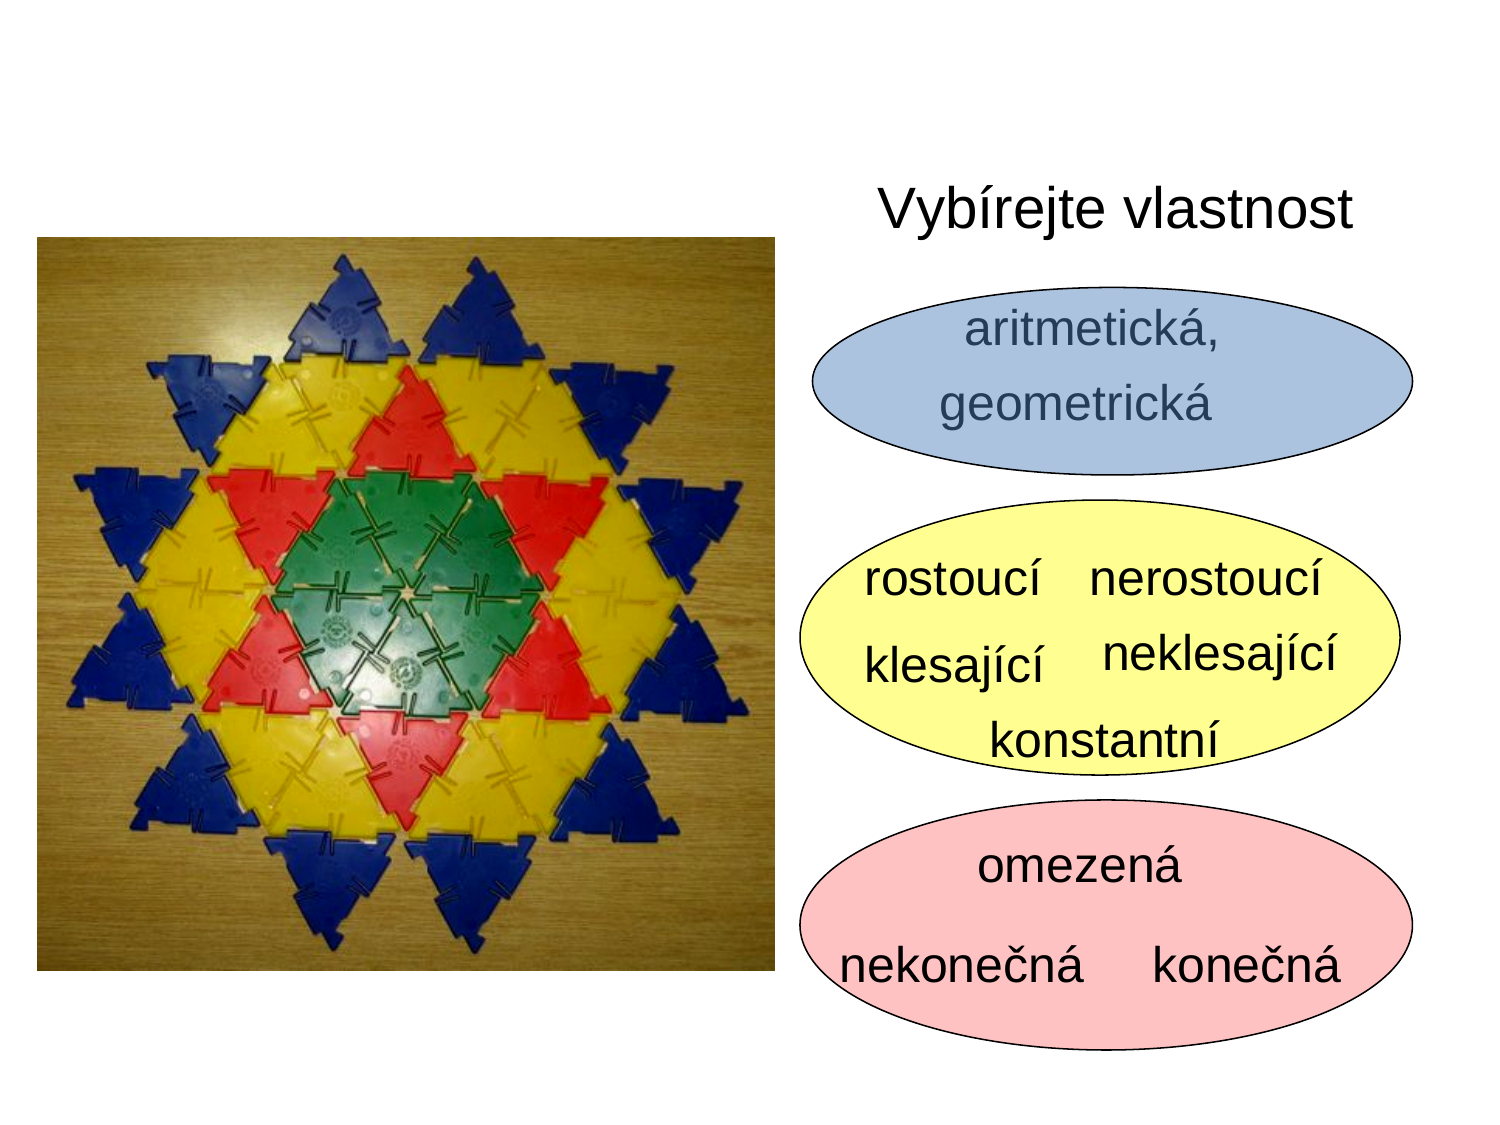

Vybírejte vlastnost
aritmetická,
geometrická
rostoucí
nerostoucí
neklesající
klesající
konstantní
omezená
nekonečná
konečná